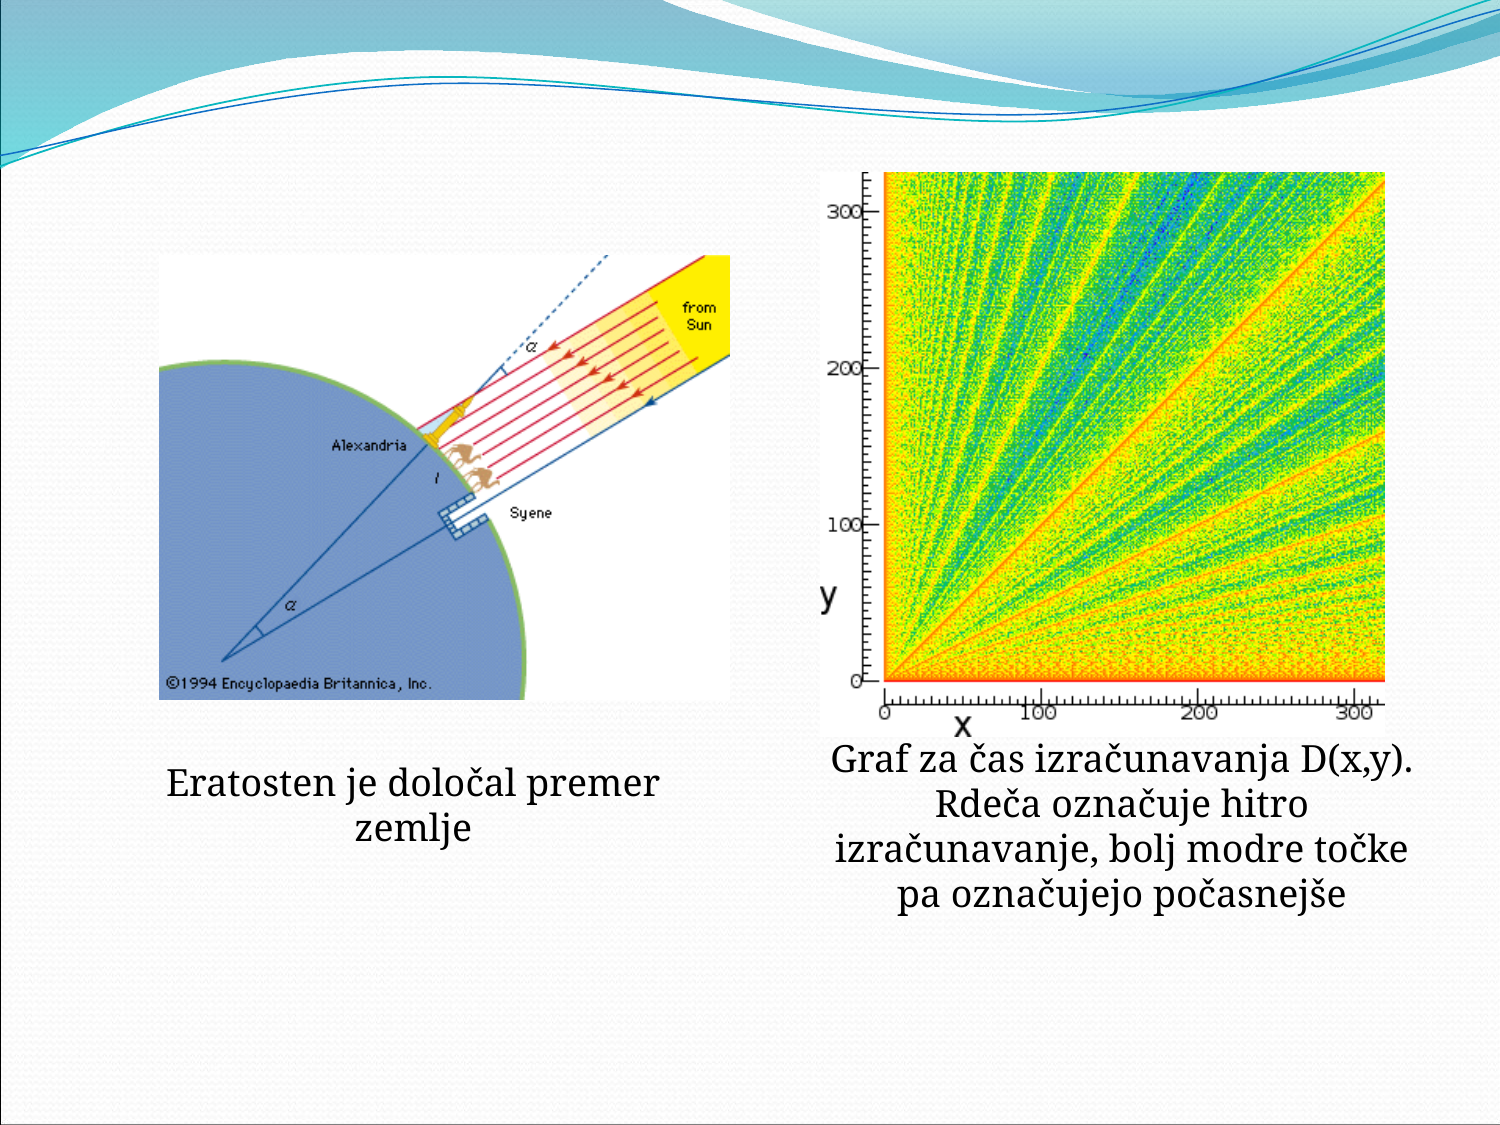

Graf za čas izračunavanja D(x,y). Rdeča označuje hitro izračunavanje, bolj modre točke pa označujejo počasnejše
Eratosten je določal premer zemlje